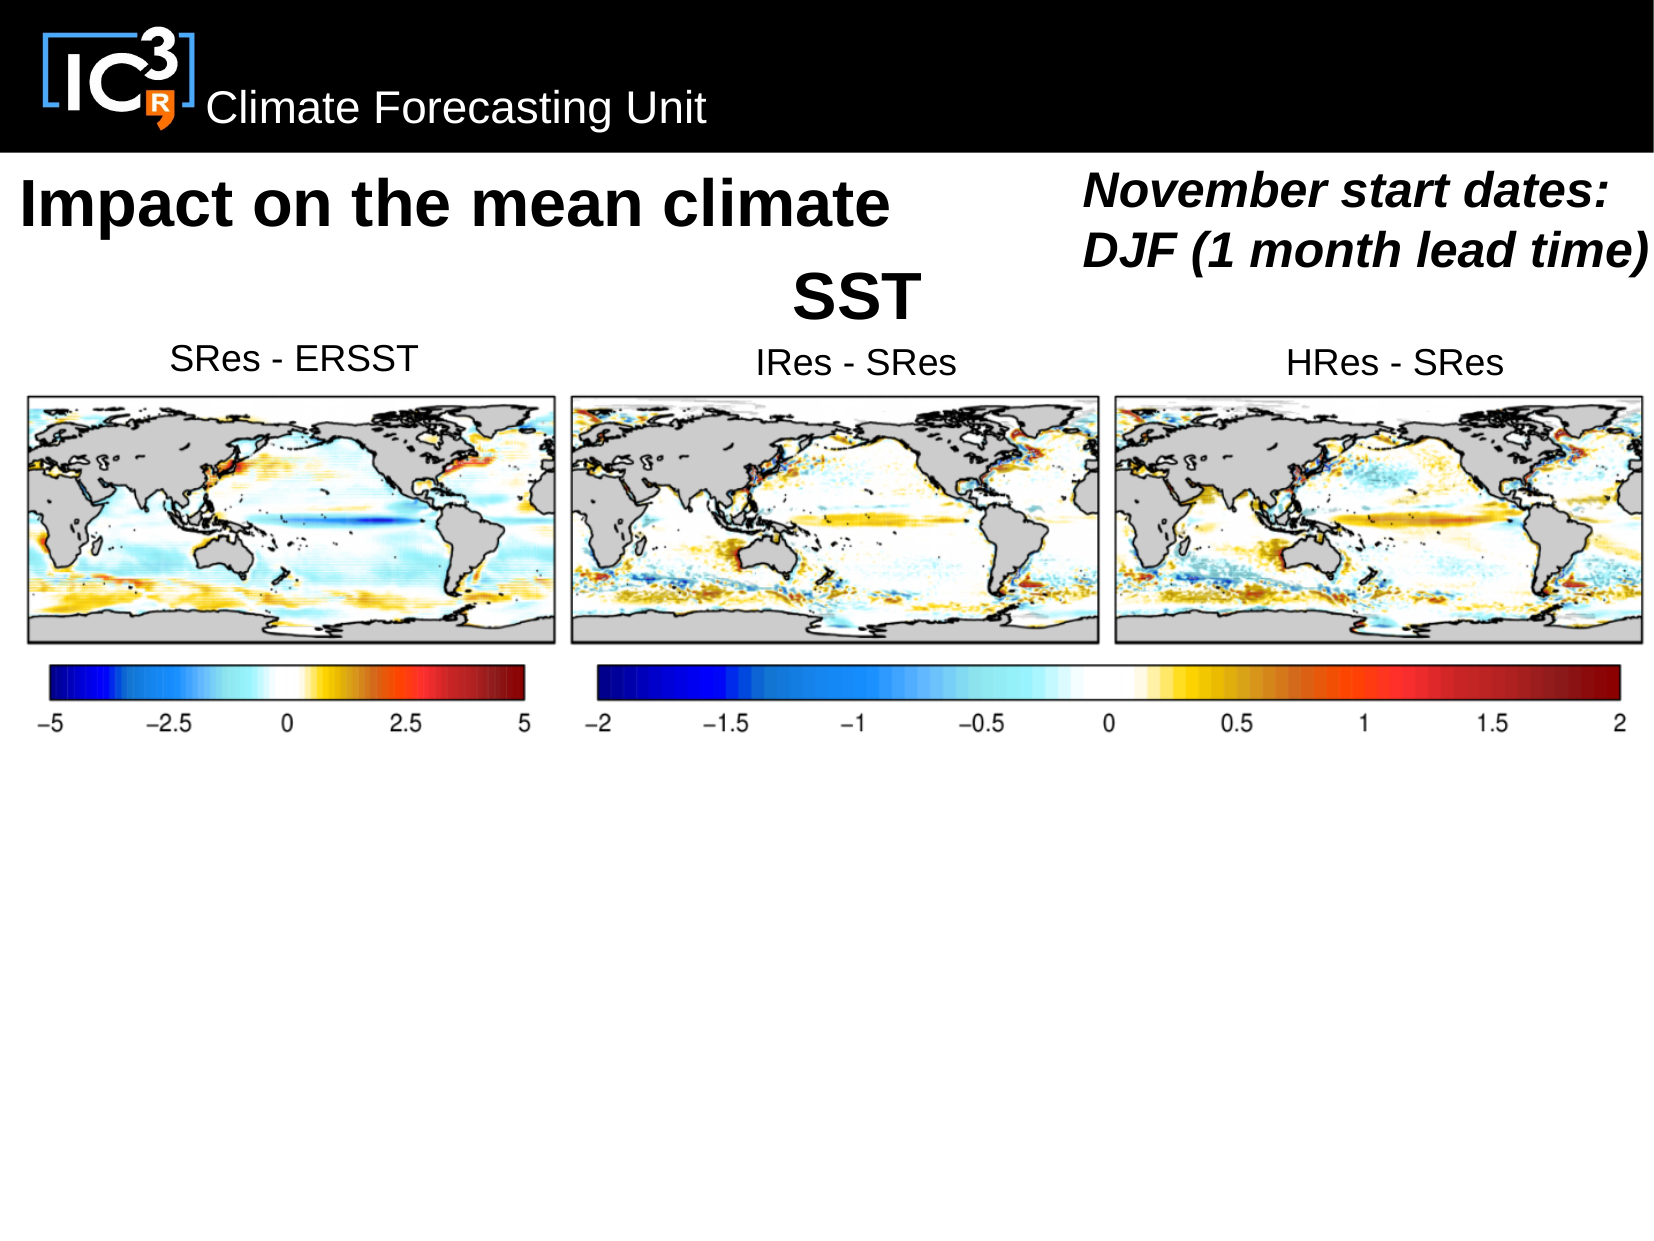

Climate Forecasting Unit
Climate Forecasting Unit
November start dates:
DJF (1 month lead time)
Impact on the mean climate
SST
SRes - ERSST
IRes - SRes
HRes - SRes